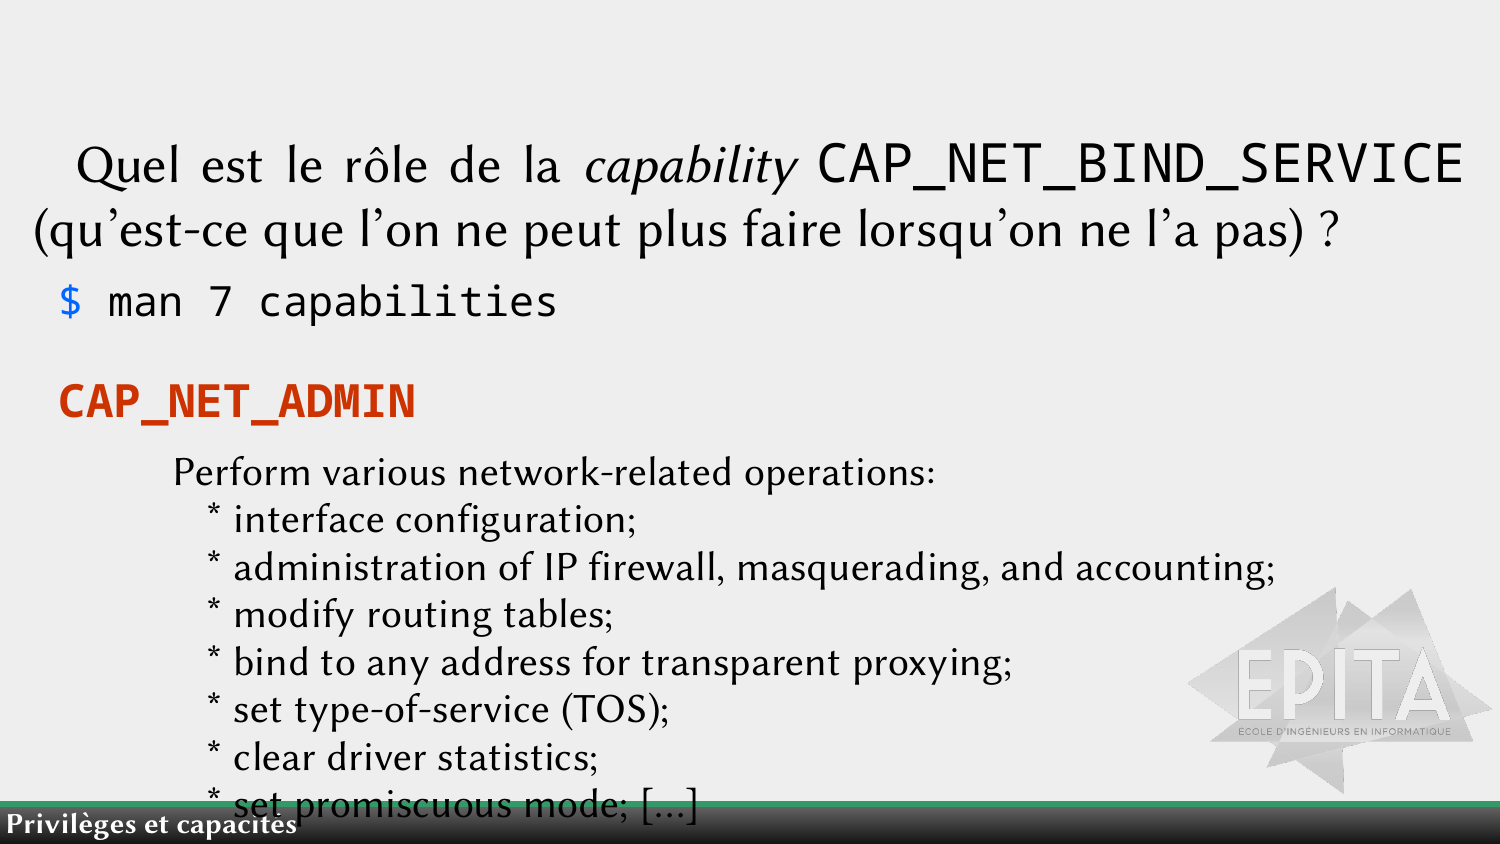

Quel est le rôle de la capability CAP_NET_BIND_SERVICE (qu’est-ce que l’on ne peut plus faire lorsqu’on ne l’a pas) ?
$ man 7 capabilities
CAP_NET_ADMIN
 Perform various network-related operations:
 * interface configuration;
 * administration of IP firewall, masquerading, and accounting;
 * modify routing tables;
 * bind to any address for transparent proxying;
 * set type-of-service (TOS);
 * clear driver statistics;
 * set promiscuous mode; [...]
# Privilèges et capacités